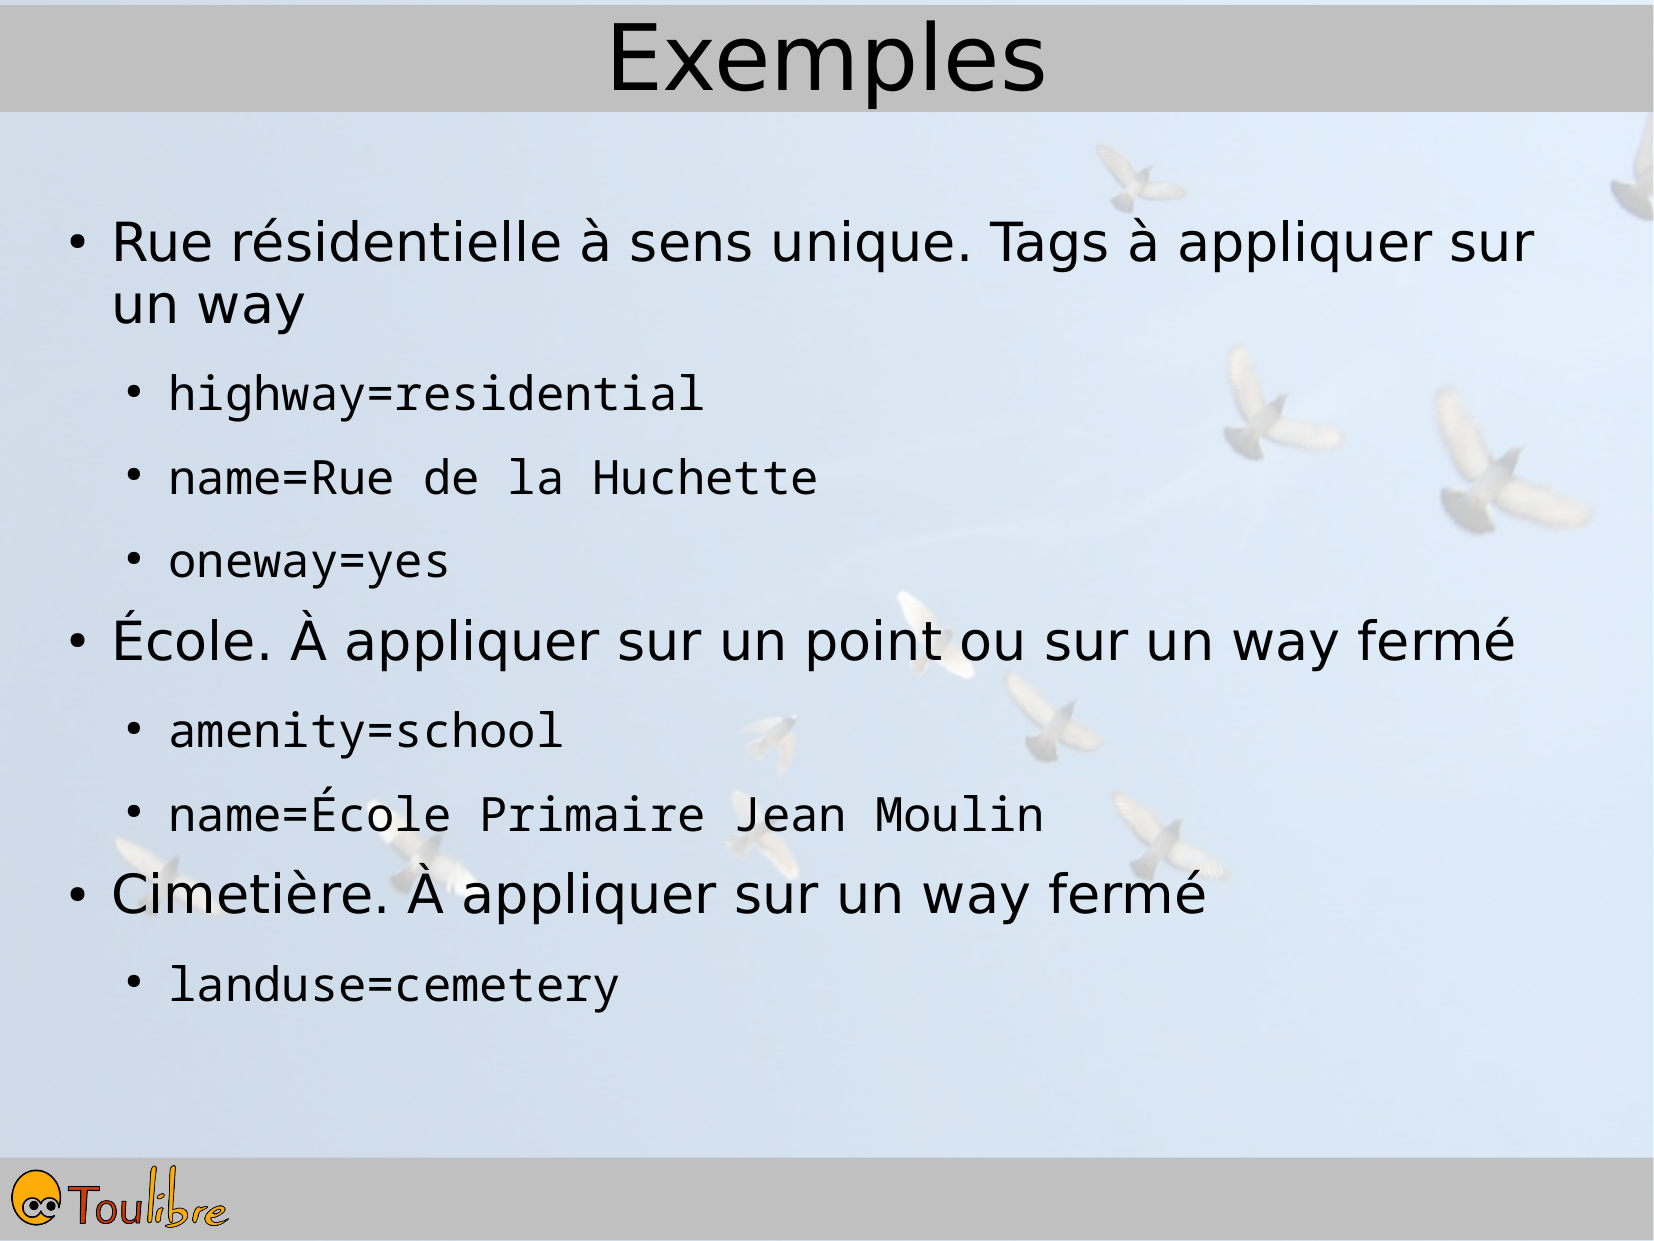

# Exemples
Rue résidentielle à sens unique. Tags à appliquer sur un way
highway=residential
name=Rue de la Huchette
oneway=yes
École. À appliquer sur un point ou sur un way fermé
amenity=school
name=École Primaire Jean Moulin
Cimetière. À appliquer sur un way fermé
landuse=cemetery